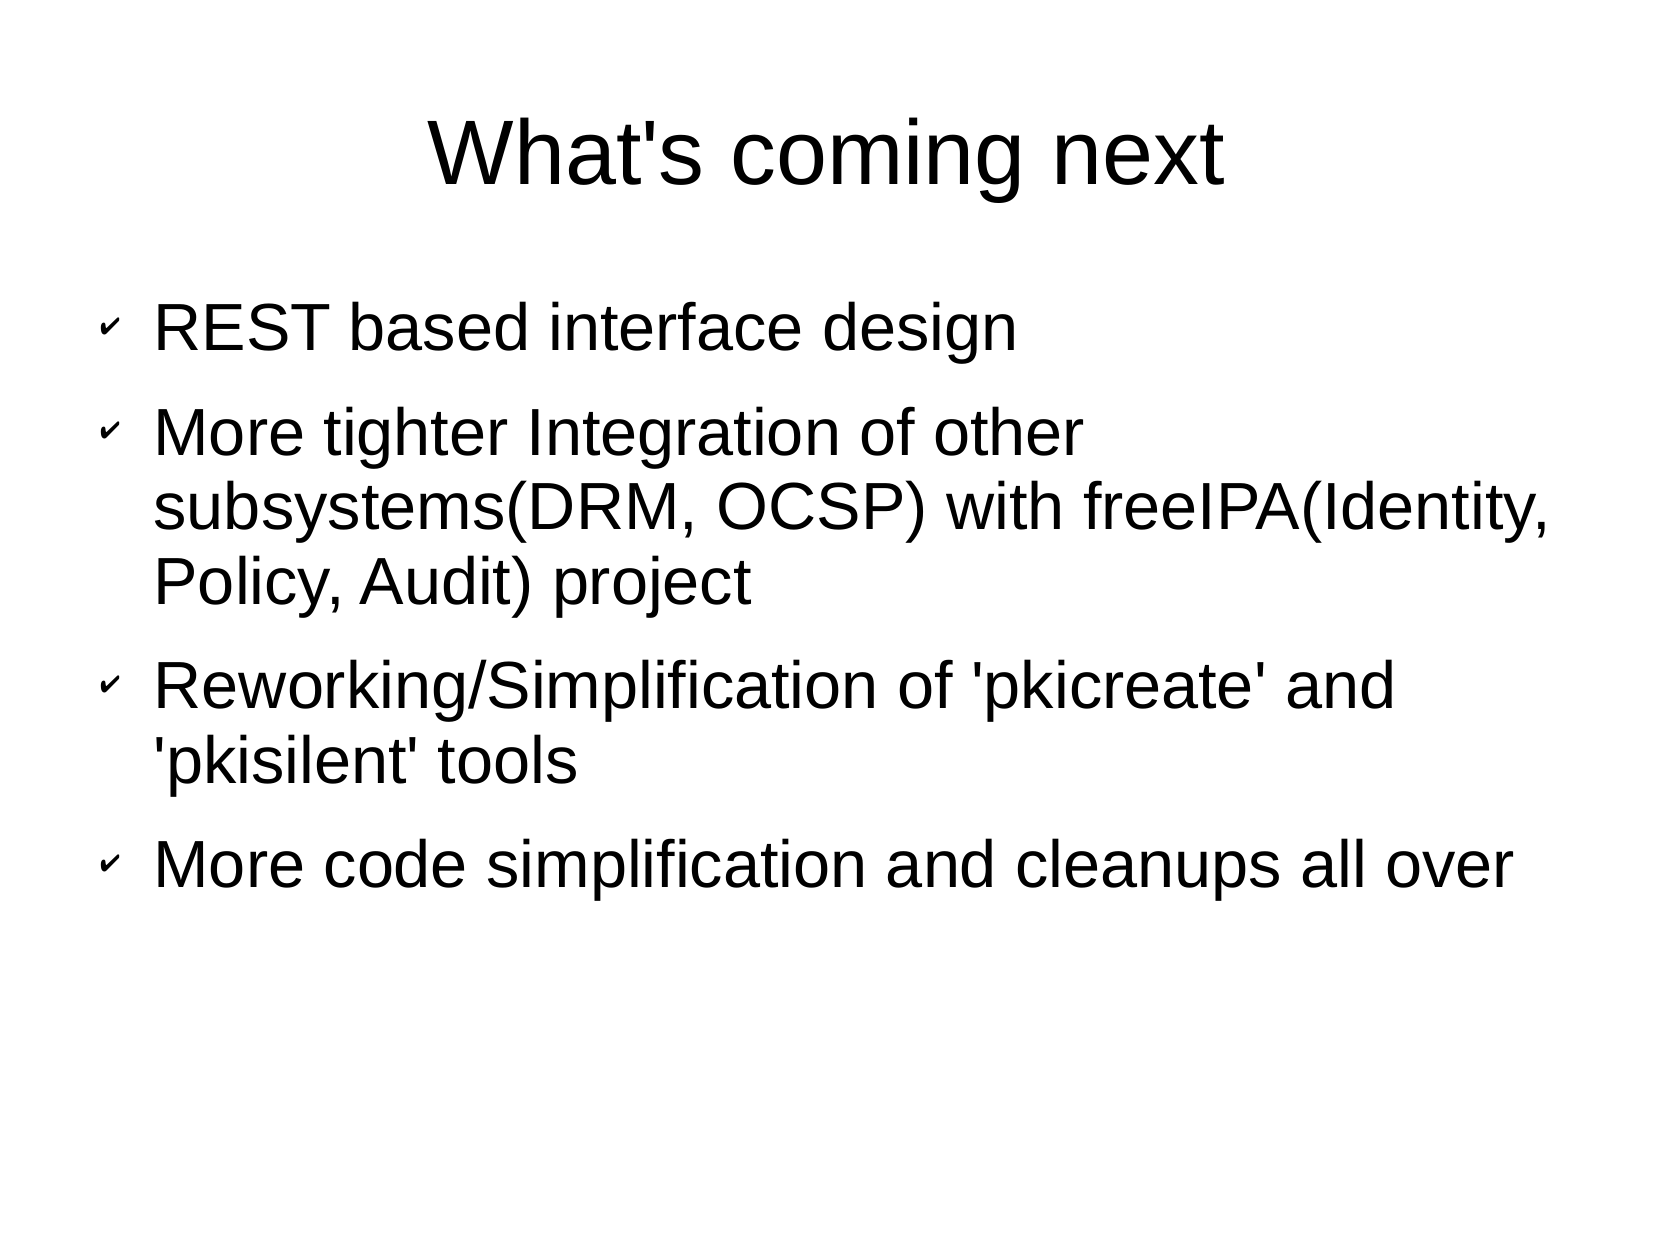

# What's coming next
REST based interface design
More tighter Integration of other subsystems(DRM, OCSP) with freeIPA(Identity, Policy, Audit) project
Reworking/Simplification of 'pkicreate' and 'pkisilent' tools
More code simplification and cleanups all over